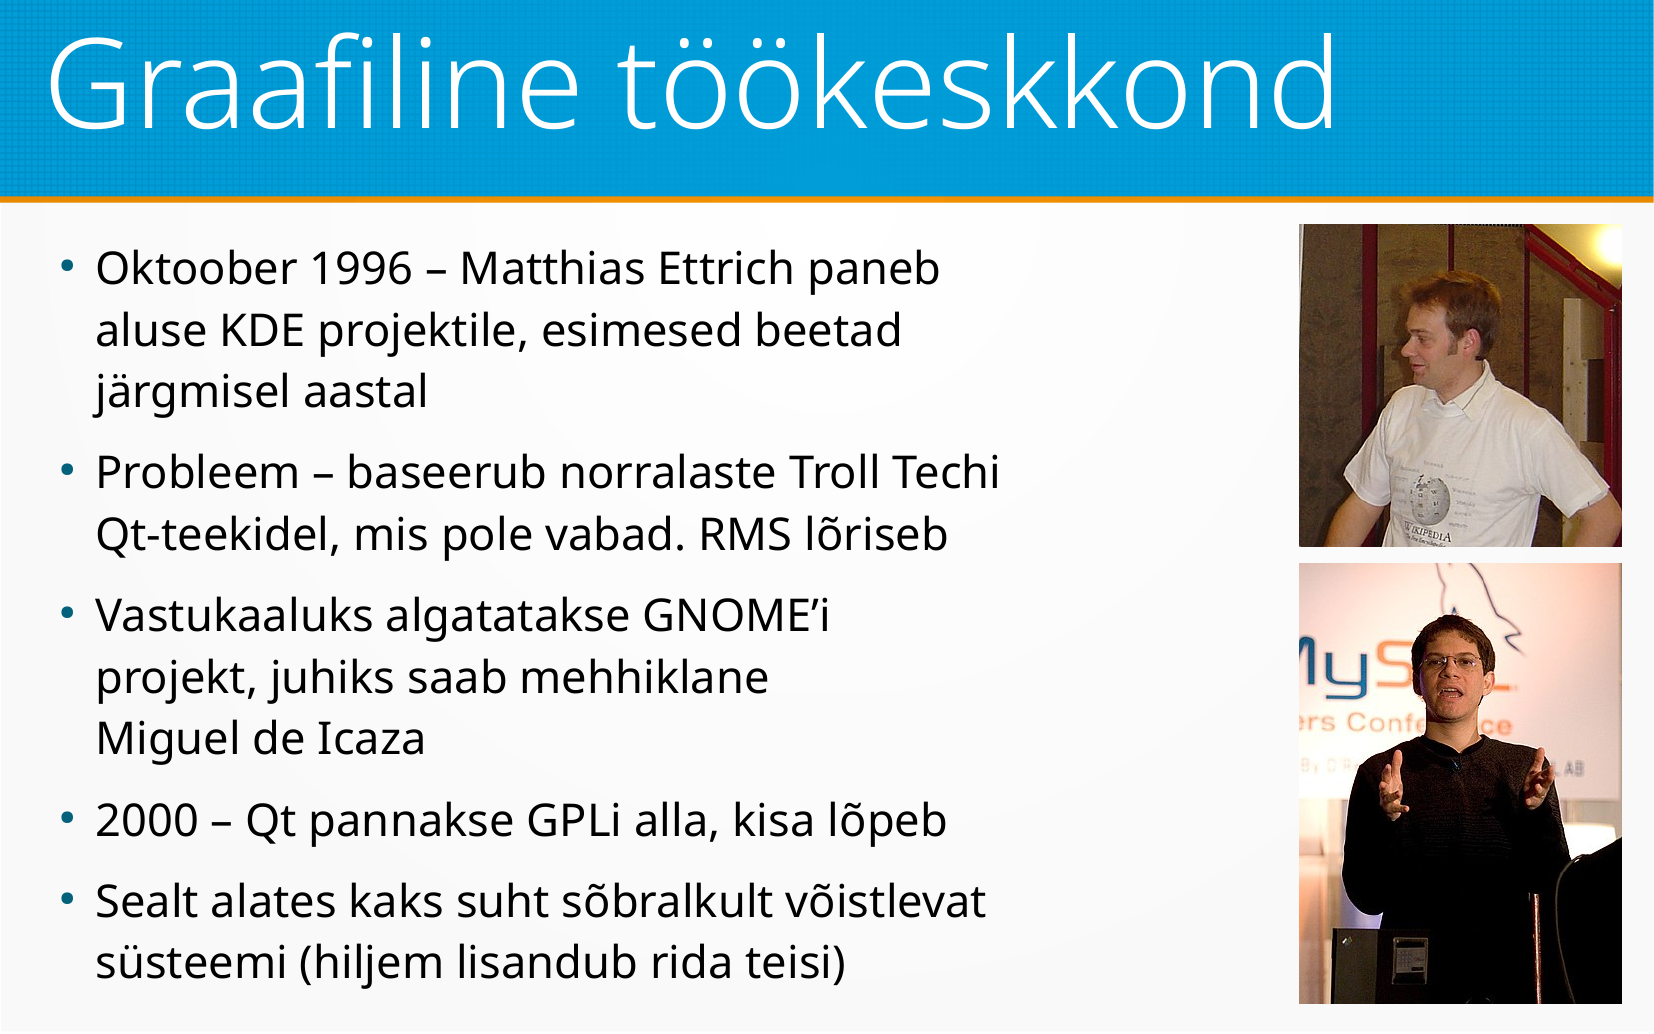

# Graafiline töökeskkond
Oktoober 1996 – Matthias Ettrich paneb
aluse KDE projektile, esimesed beetad
järgmisel aastal
Probleem – baseerub norralaste Troll Techi
Qt-teekidel, mis pole vabad. RMS lõriseb
Vastukaaluks algatatakse GNOME’i
projekt, juhiks saab mehhiklane
Miguel de Icaza
2000 – Qt pannakse GPLi alla, kisa lõpeb
Sealt alates kaks suht sõbralkult võistlevat
süsteemi (hiljem lisandub rida teisi)